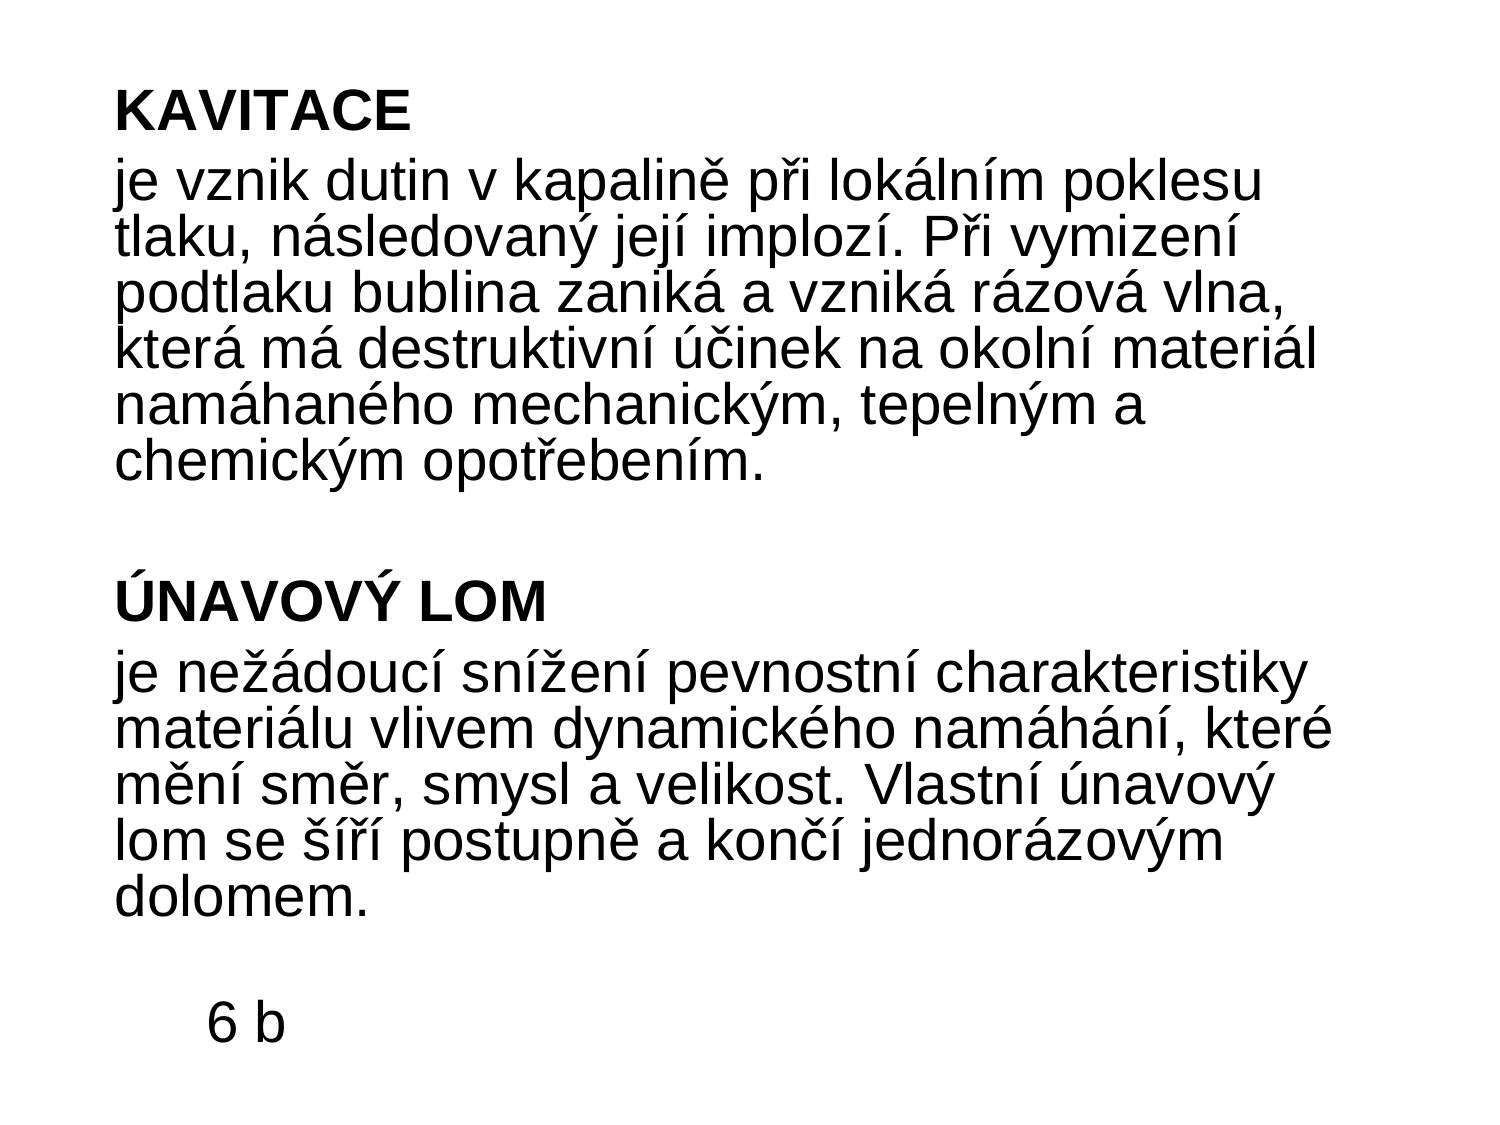

# KAVITACE
 	je vznik dutin v kapalině při lokálním poklesu tlaku, následovaný její implozí. Při vymizení podtlaku bublina zaniká a vzniká rázová vlna, která má destruktivní účinek na okolní materiál namáhaného mechanickým, tepelným a chemickým opotřebením.
 	ÚNAVOVÝ LOM
 	je nežádoucí snížení pevnostní charakteristiky materiálu vlivem dynamického namáhání, které mění směr, smysl a velikost. Vlastní únavový lom se šíří postupně a končí jednorázovým dolomem.
		6 b